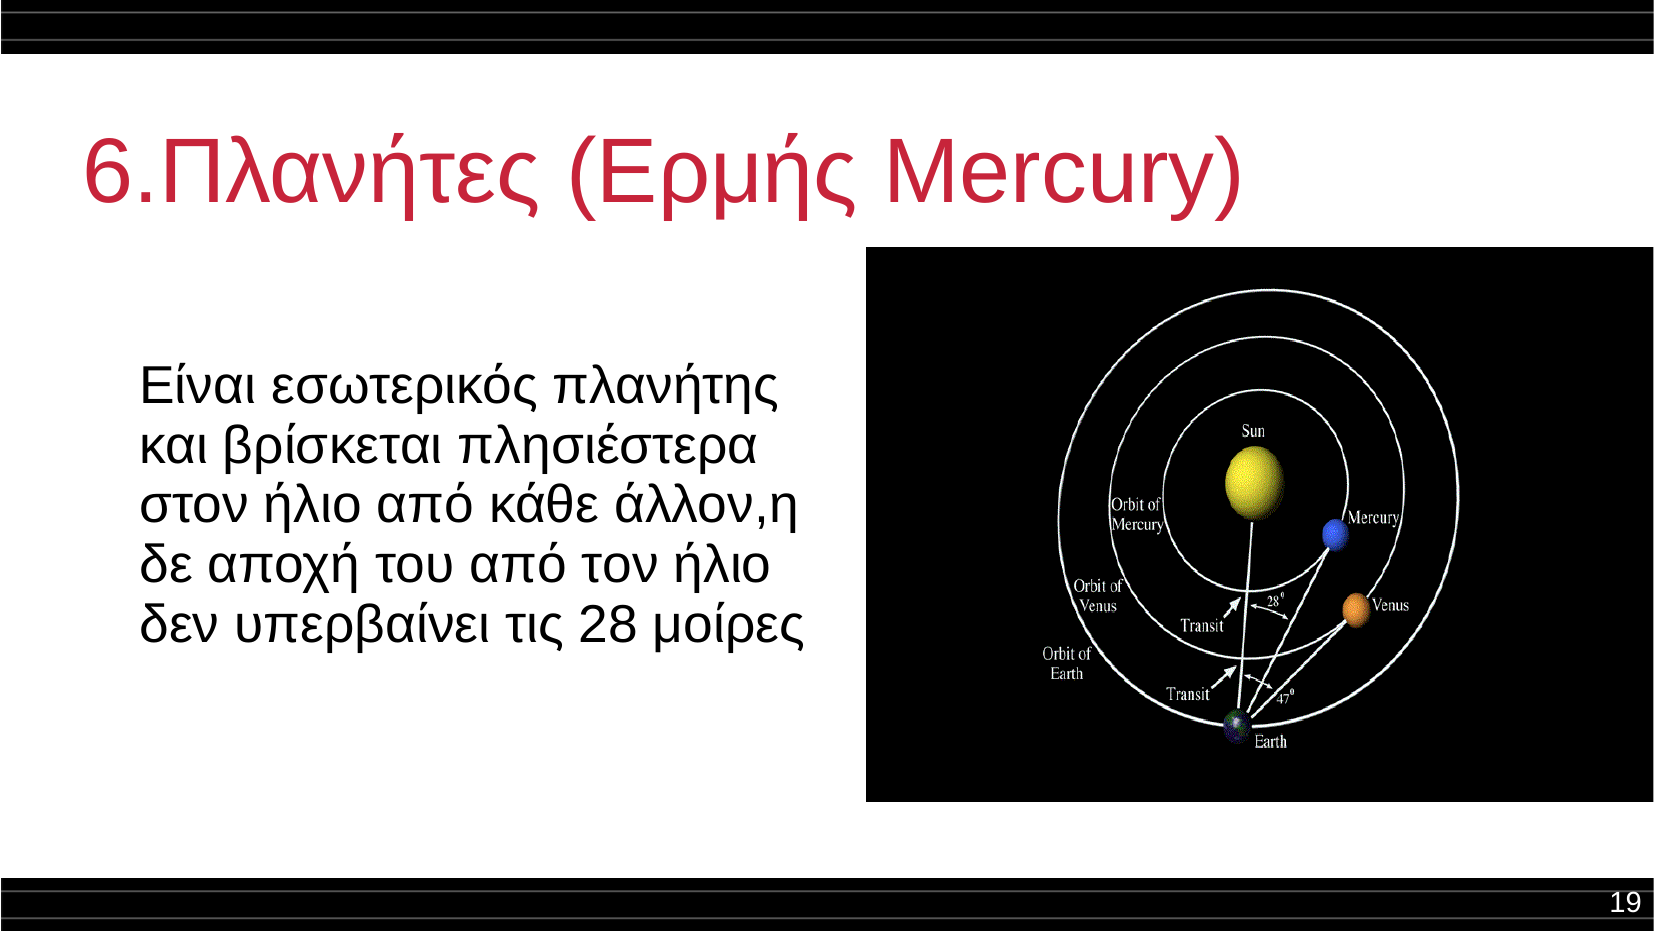

# 6.Πλανήτες (Ερμής Mercury)
Είναι εσωτερικός πλανήτης και βρίσκεται πλησιέστερα στον ήλιο από κάθε άλλον,η δε αποχή του από τον ήλιο δεν υπερβαίνει τις 28 μοίρες